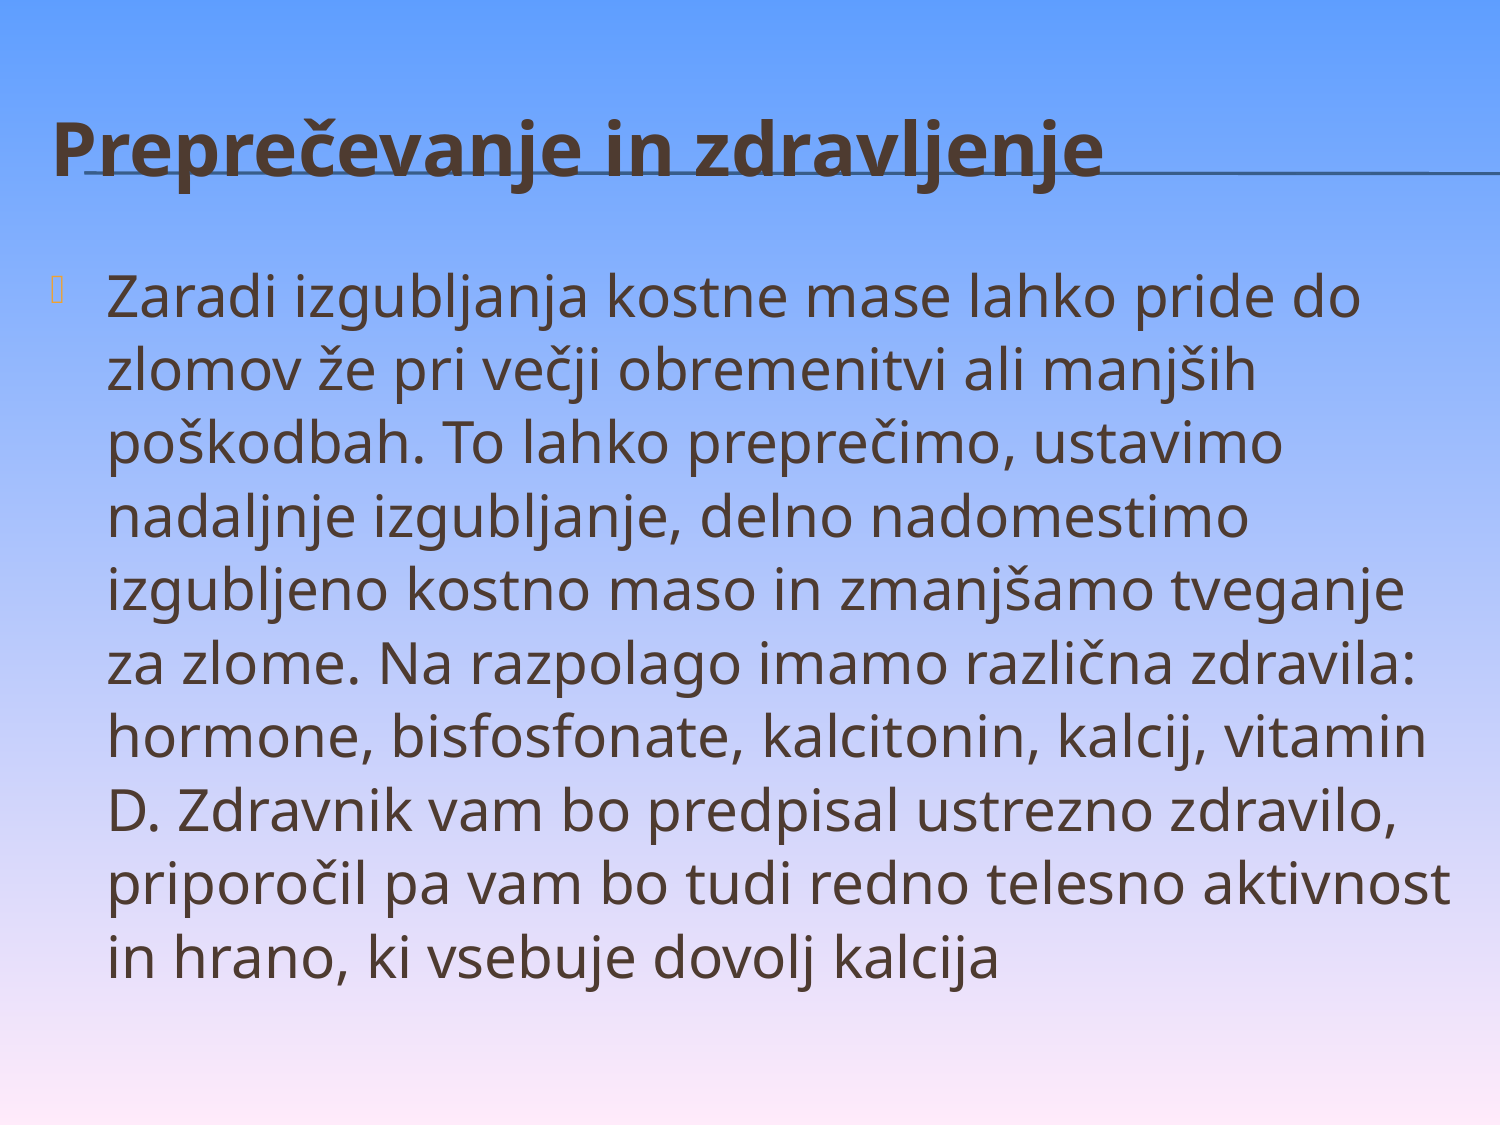

# Preprečevanje in zdravljenje
Zaradi izgubljanja kostne mase lahko pride do zlomov že pri večji obremenitvi ali manjših poškodbah. To lahko preprečimo, ustavimo nadaljnje izgubljanje, delno nadomestimo izgubljeno kostno maso in zmanjšamo tveganje za zlome. Na razpolago imamo različna zdravila: hormone, bisfosfonate, kalcitonin, kalcij, vitamin D. Zdravnik vam bo predpisal ustrezno zdravilo, priporočil pa vam bo tudi redno telesno aktivnost in hrano, ki vsebuje dovolj kalcija